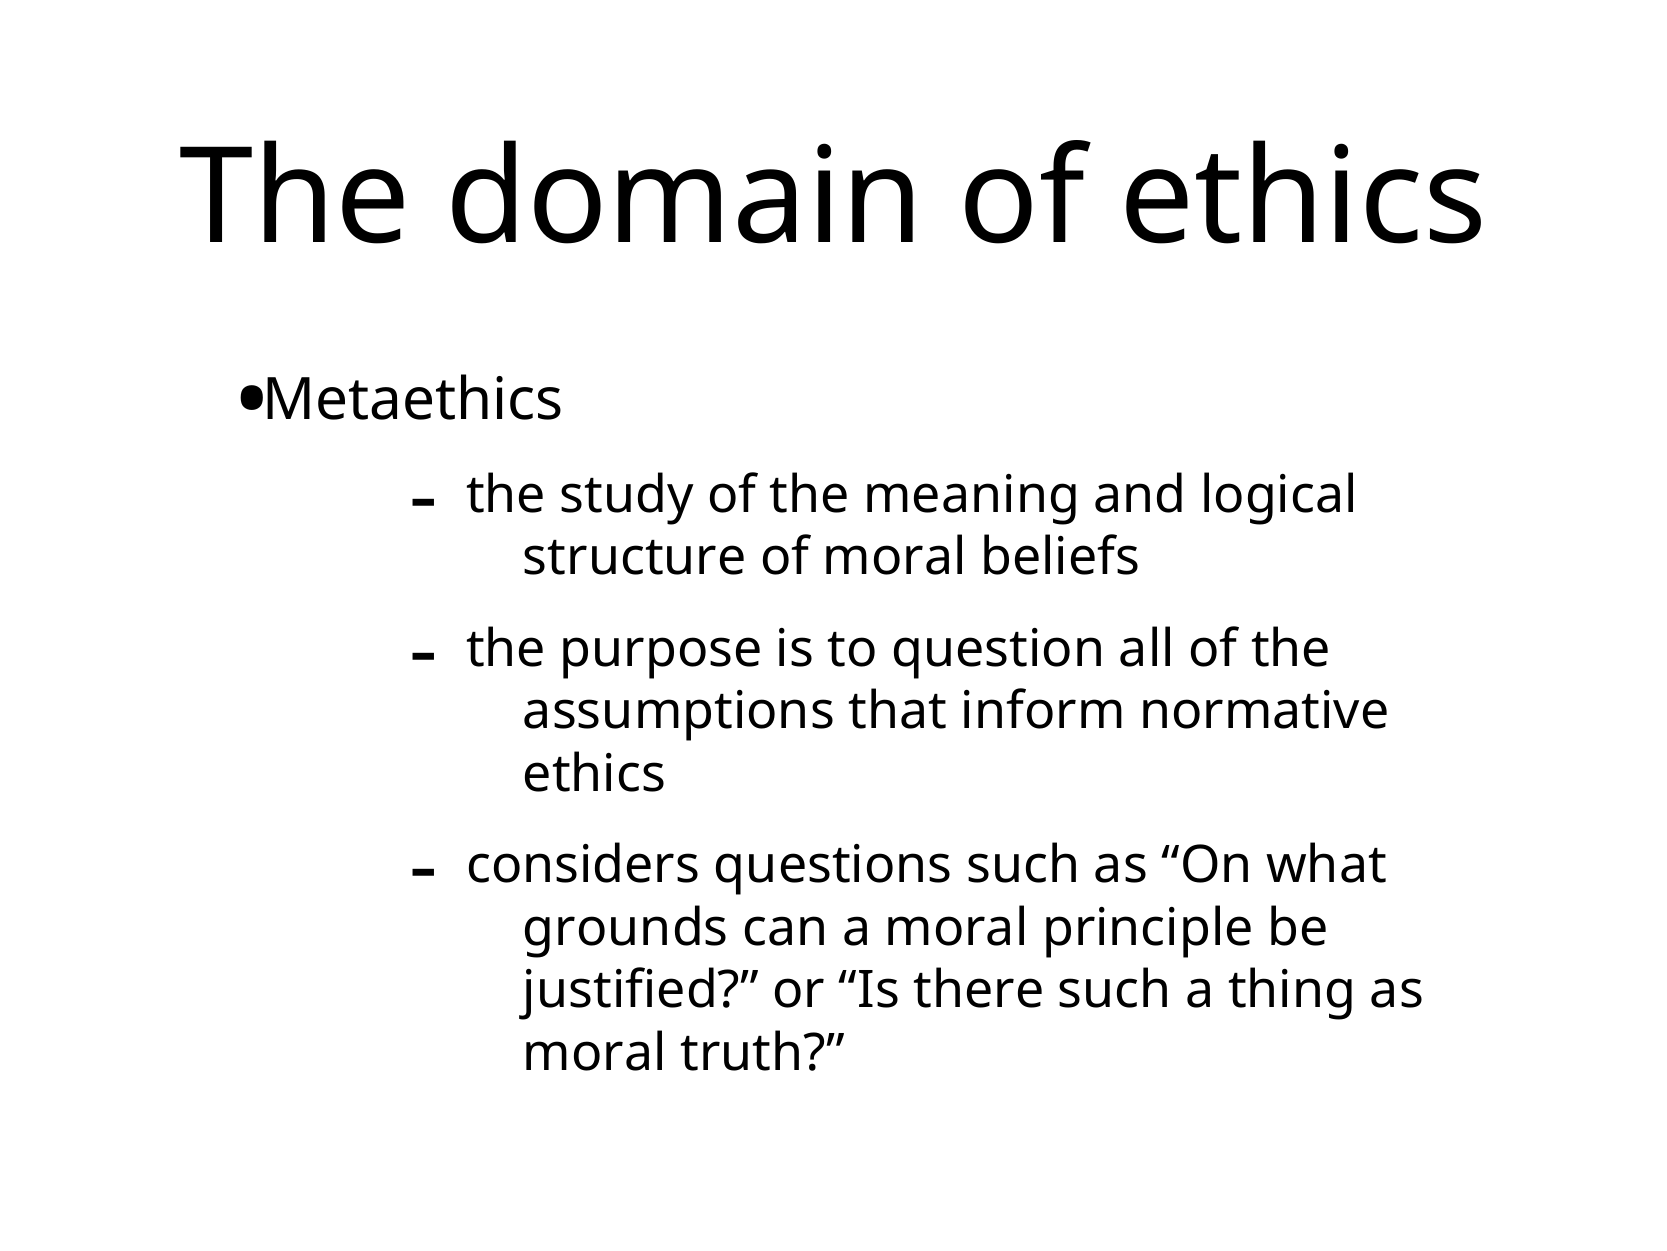

# The domain of ethics
Metaethics
the study of the meaning and logical structure of moral beliefs
the purpose is to question all of the assumptions that inform normative ethics
considers questions such as “On what grounds can a moral principle be justified?” or “Is there such a thing as moral truth?”